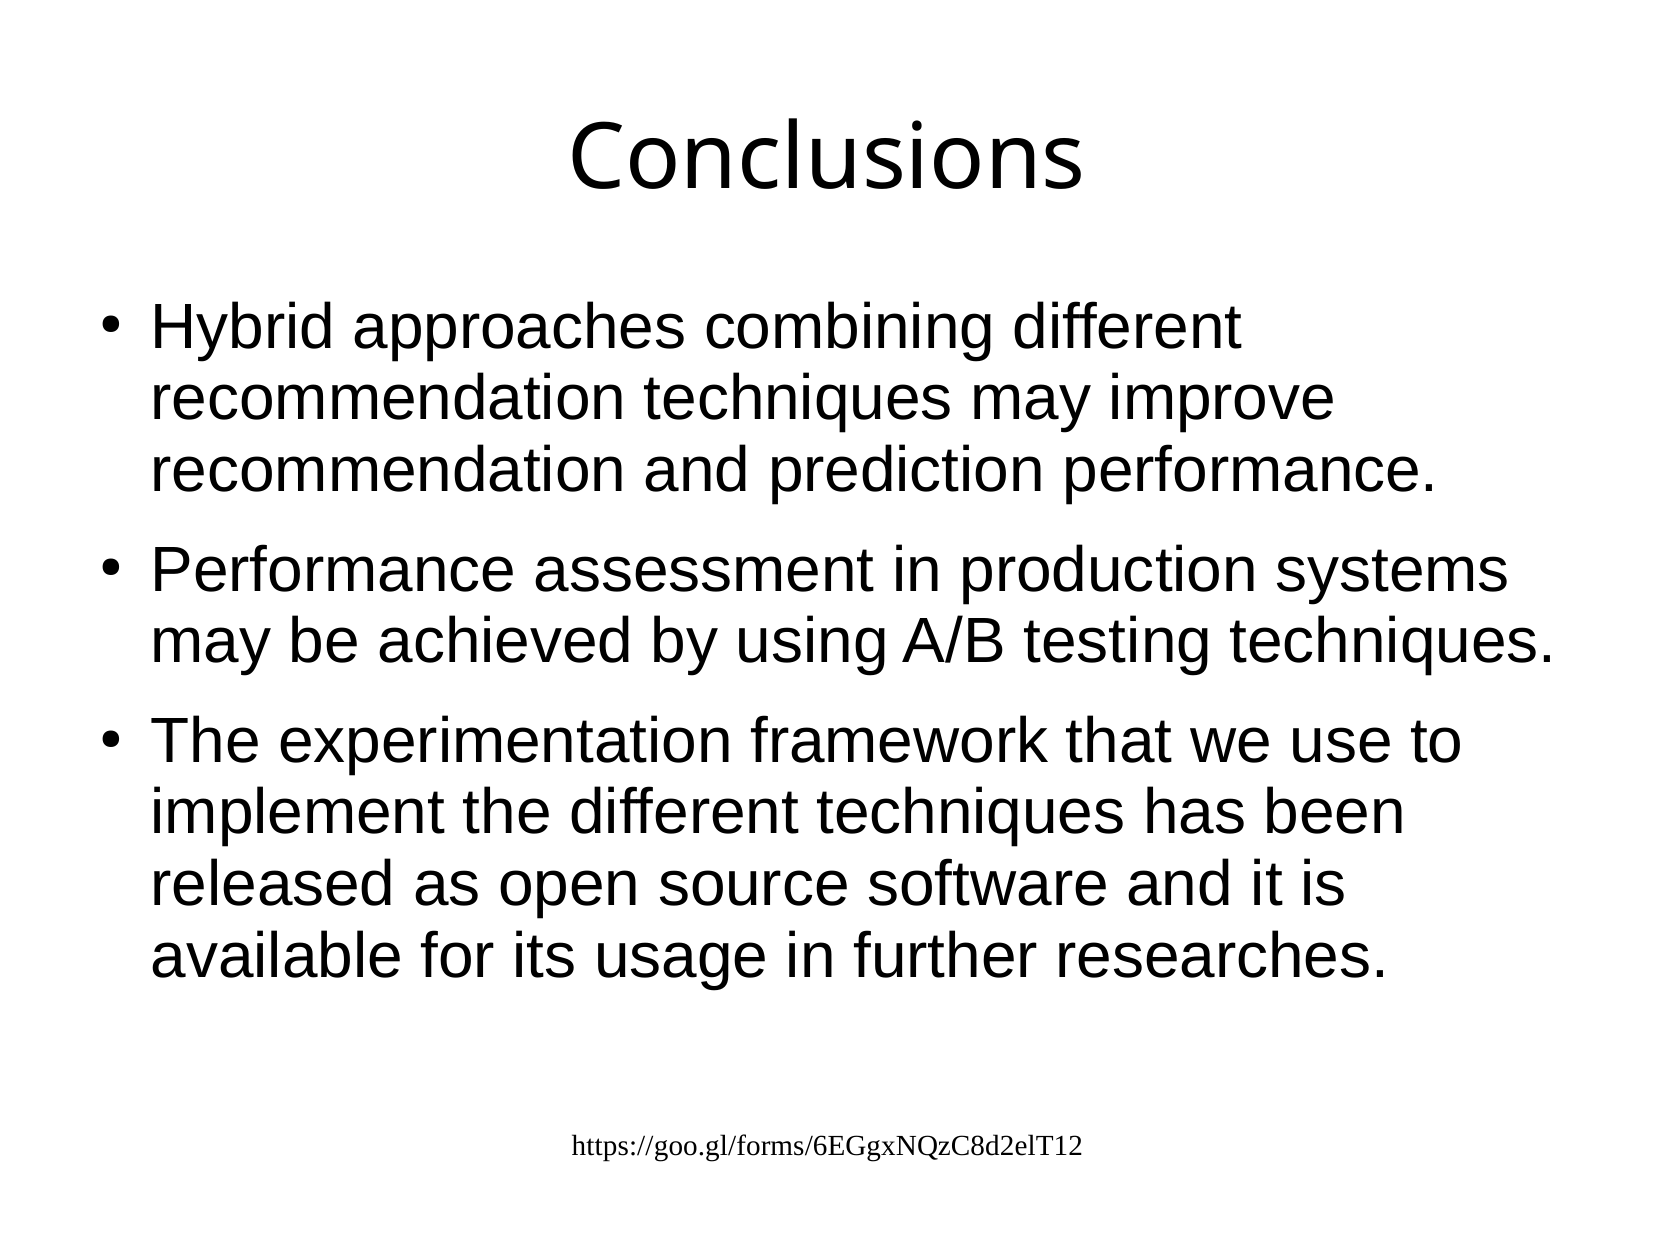

# Conclusions
Hybrid approaches combining different recommendation techniques may improve recommendation and prediction performance.
Performance assessment in production systems may be achieved by using A/B testing techniques.
The experimentation framework that we use to implement the different techniques has been released as open source software and it is available for its usage in further researches.
https://goo.gl/forms/6EGgxNQzC8d2elT12